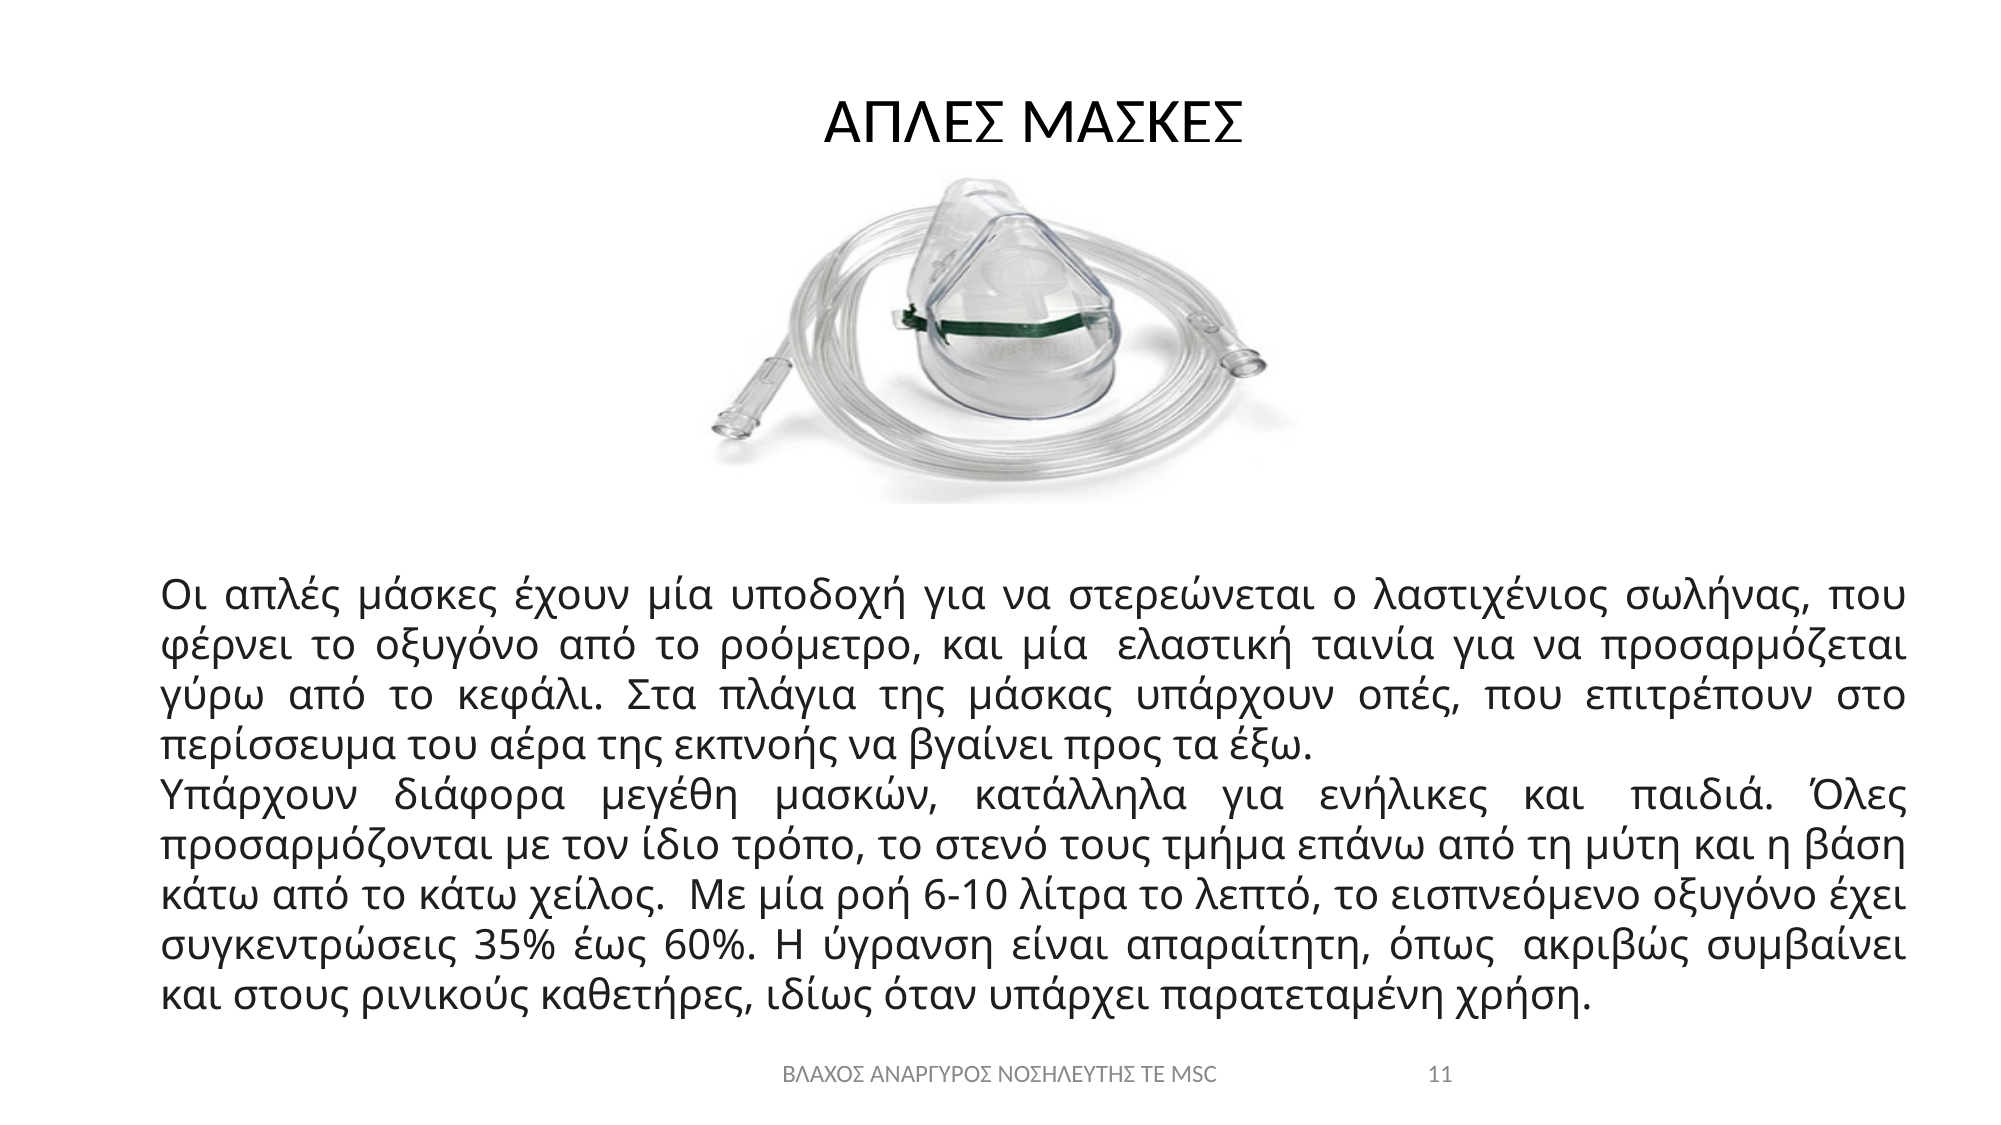

ΑΠΛΕΣ ΜΑΣΚΕΣ
Οι απλές μάσκες έχουν μία υποδοχή για να στερεώνεται ο λαστιχένιος σωλήνας, που φέρνει το οξυγόνο από το ροόμετρο, και μία  ελαστική ταινία για να προσαρμόζεται γύρω από το κεφάλι. Στα πλάγια της μάσκας υπάρχουν οπές, που επιτρέπουν στο περίσσευμα του αέρα της εκπνοής να βγαίνει προς τα έξω.
Υπάρχουν διάφορα μεγέθη μασκών, κατάλληλα για ενήλικες και  παιδιά. Όλες προσαρμόζονται με τον ίδιο τρόπο, το στενό τους τμήμα επάνω από τη μύτη και η βάση κάτω από το κάτω χείλος.  Με μία ροή 6-10 λίτρα το λεπτό, το εισπνεόμενο οξυγόνο έχει συγκεντρώσεις 35% έως 60%. Η ύγρανση είναι απαραίτητη, όπως  ακριβώς συμβαίνει και στους ρινικούς καθετήρες, ιδίως όταν υπάρχει παρατεταμένη χρήση.
ΒΛΑΧΟΣ ΑΝΑΡΓΥΡΟΣ ΝΟΣΗΛΕΥΤΗΣ ΤΕ MSC